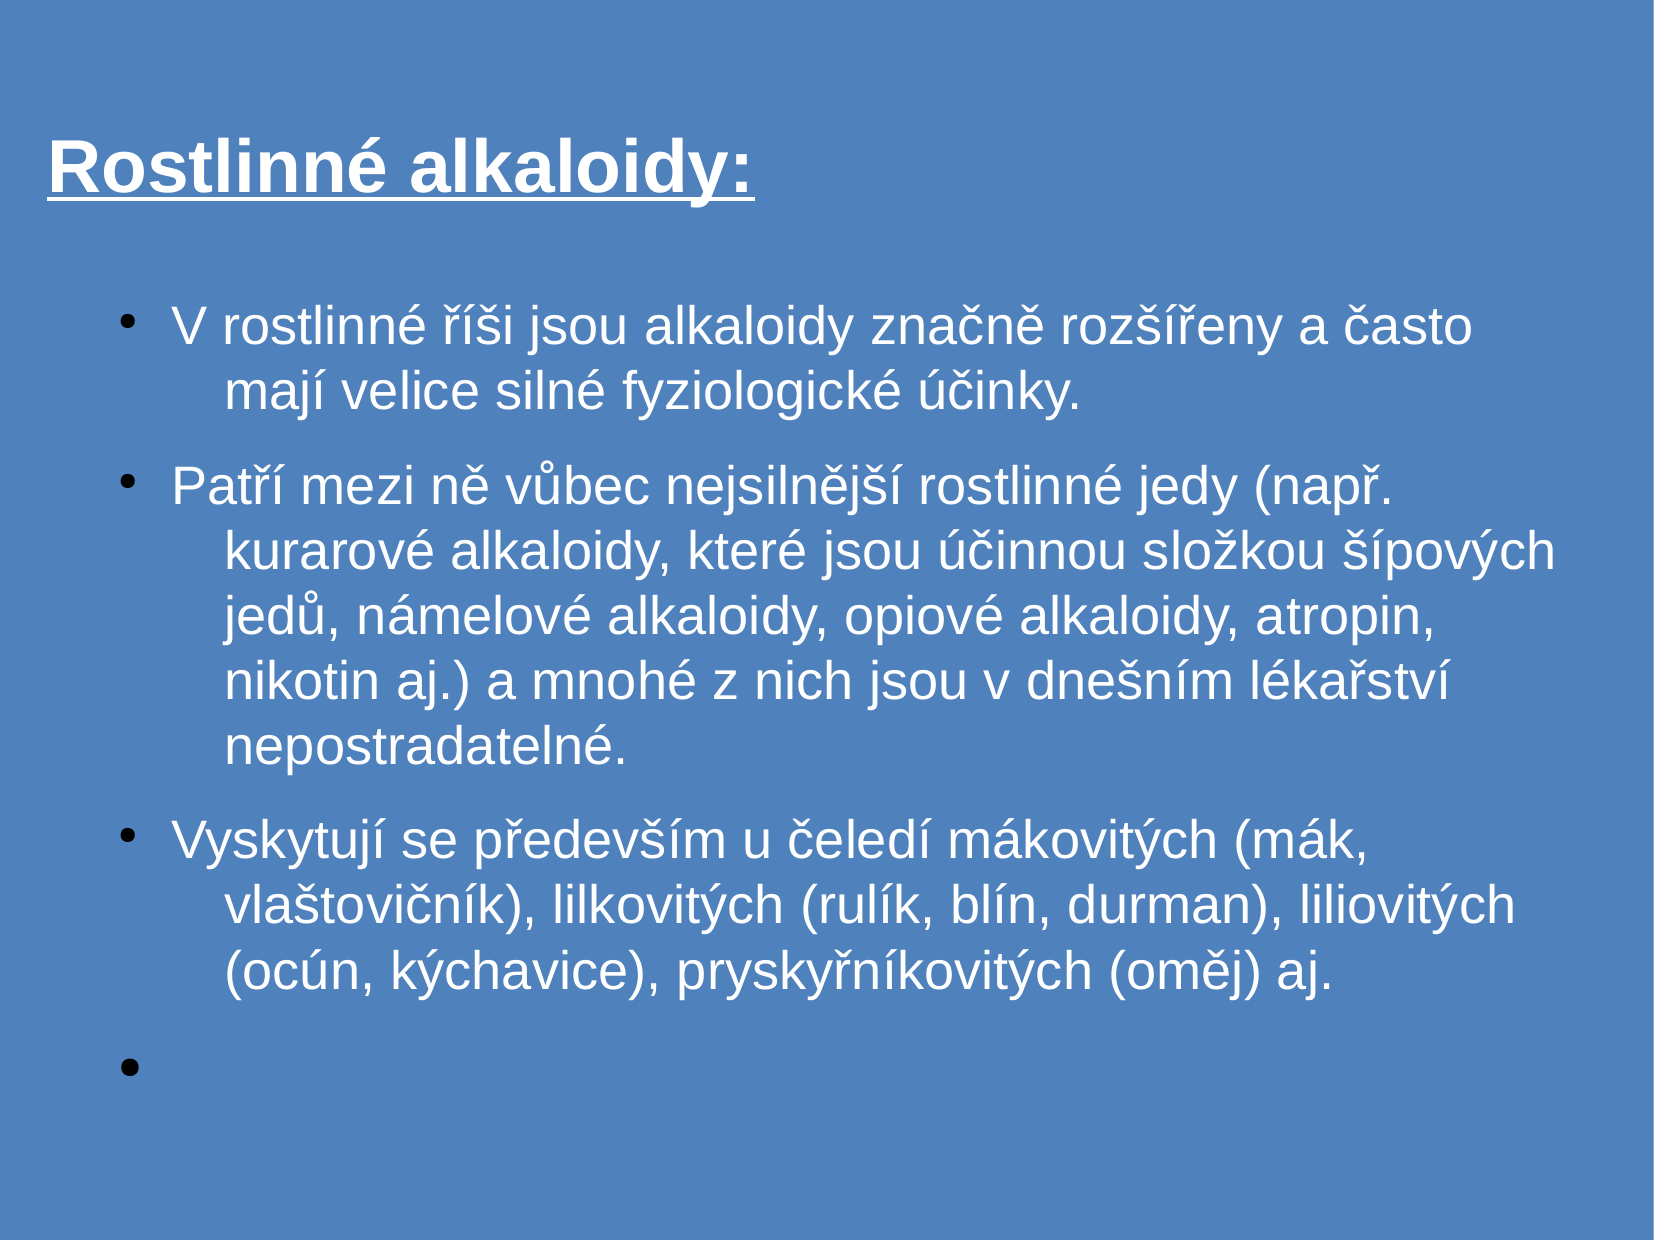

# Rostlinné alkaloidy:
V rostlinné říši jsou alkaloidy značně rozšířeny a často mají velice silné fyziologické účinky.
Patří mezi ně vůbec nejsilnější rostlinné jedy (např. kurarové alkaloidy, které jsou účinnou složkou šípových jedů, námelové alkaloidy, opiové alkaloidy, atropin, nikotin aj.) a mnohé z nich jsou v dnešním lékařství nepostradatelné.
Vyskytují se především u čeledí mákovitých (mák, vlaštovičník), lilkovitých (rulík, blín, durman), liliovitých (ocún, kýchavice), pryskyřníkovitých (oměj) aj.